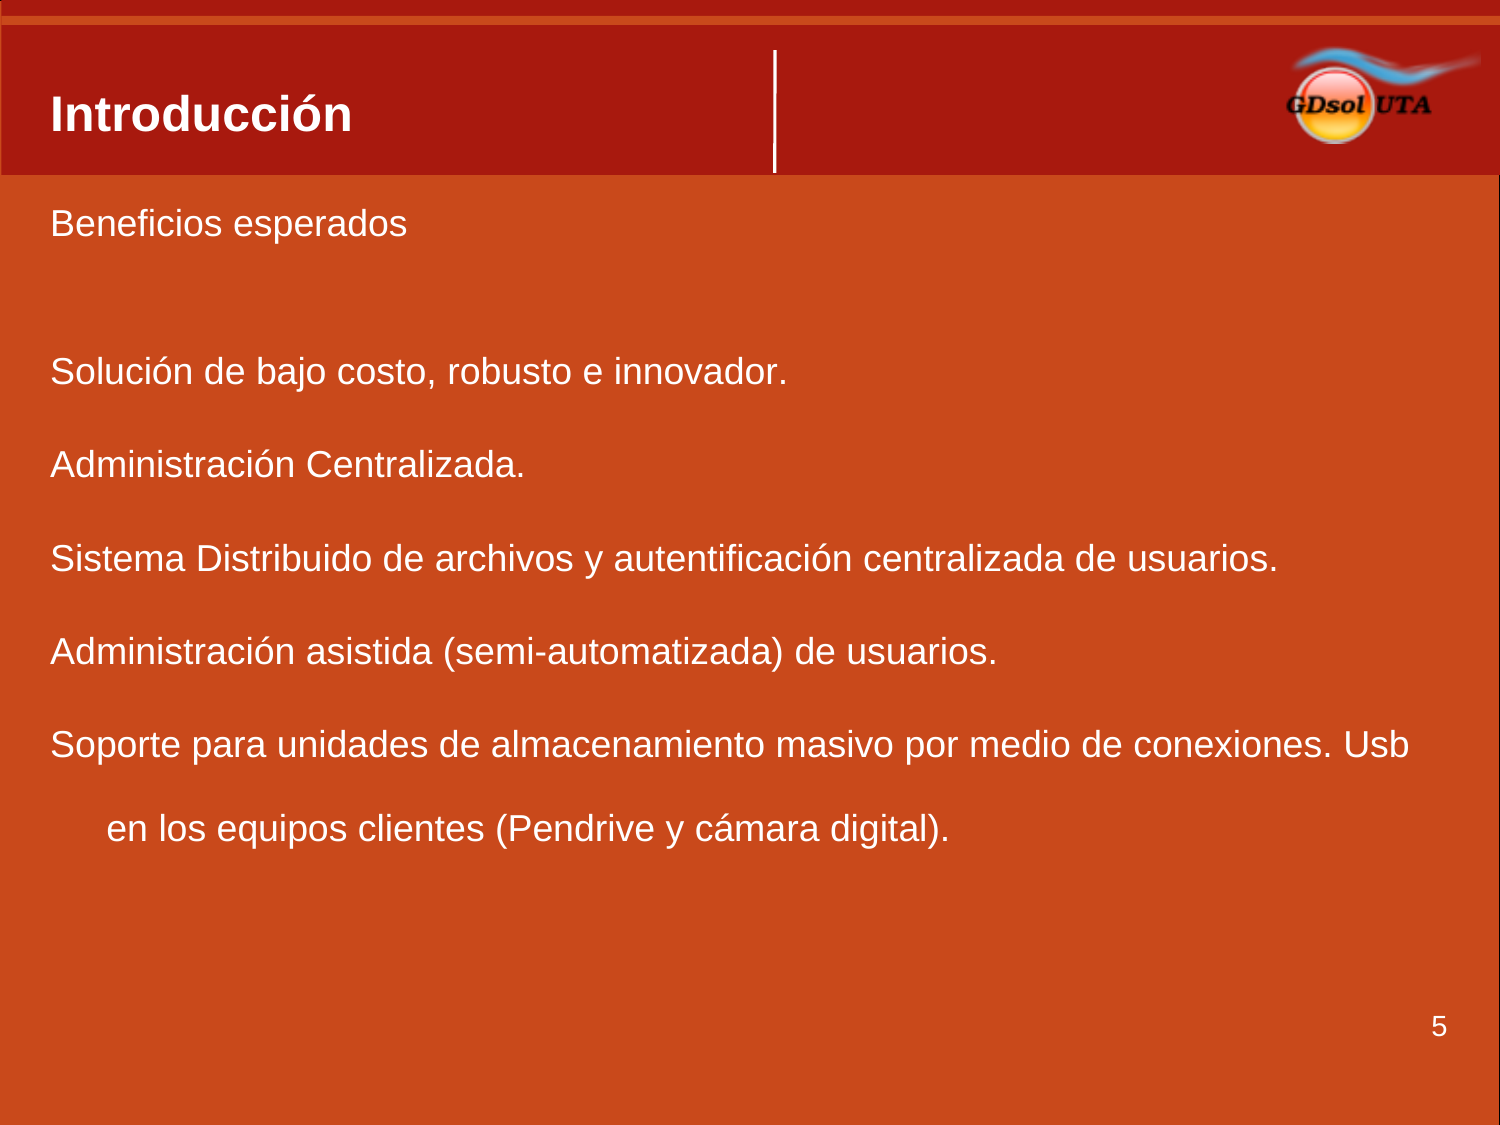

# Introducción
Beneficios esperados
Solución de bajo costo, robusto e innovador.
Administración Centralizada.
Sistema Distribuido de archivos y autentificación centralizada de usuarios.
Administración asistida (semi-automatizada) de usuarios.
Soporte para unidades de almacenamiento masivo por medio de conexiones. Usb en los equipos clientes (Pendrive y cámara digital).